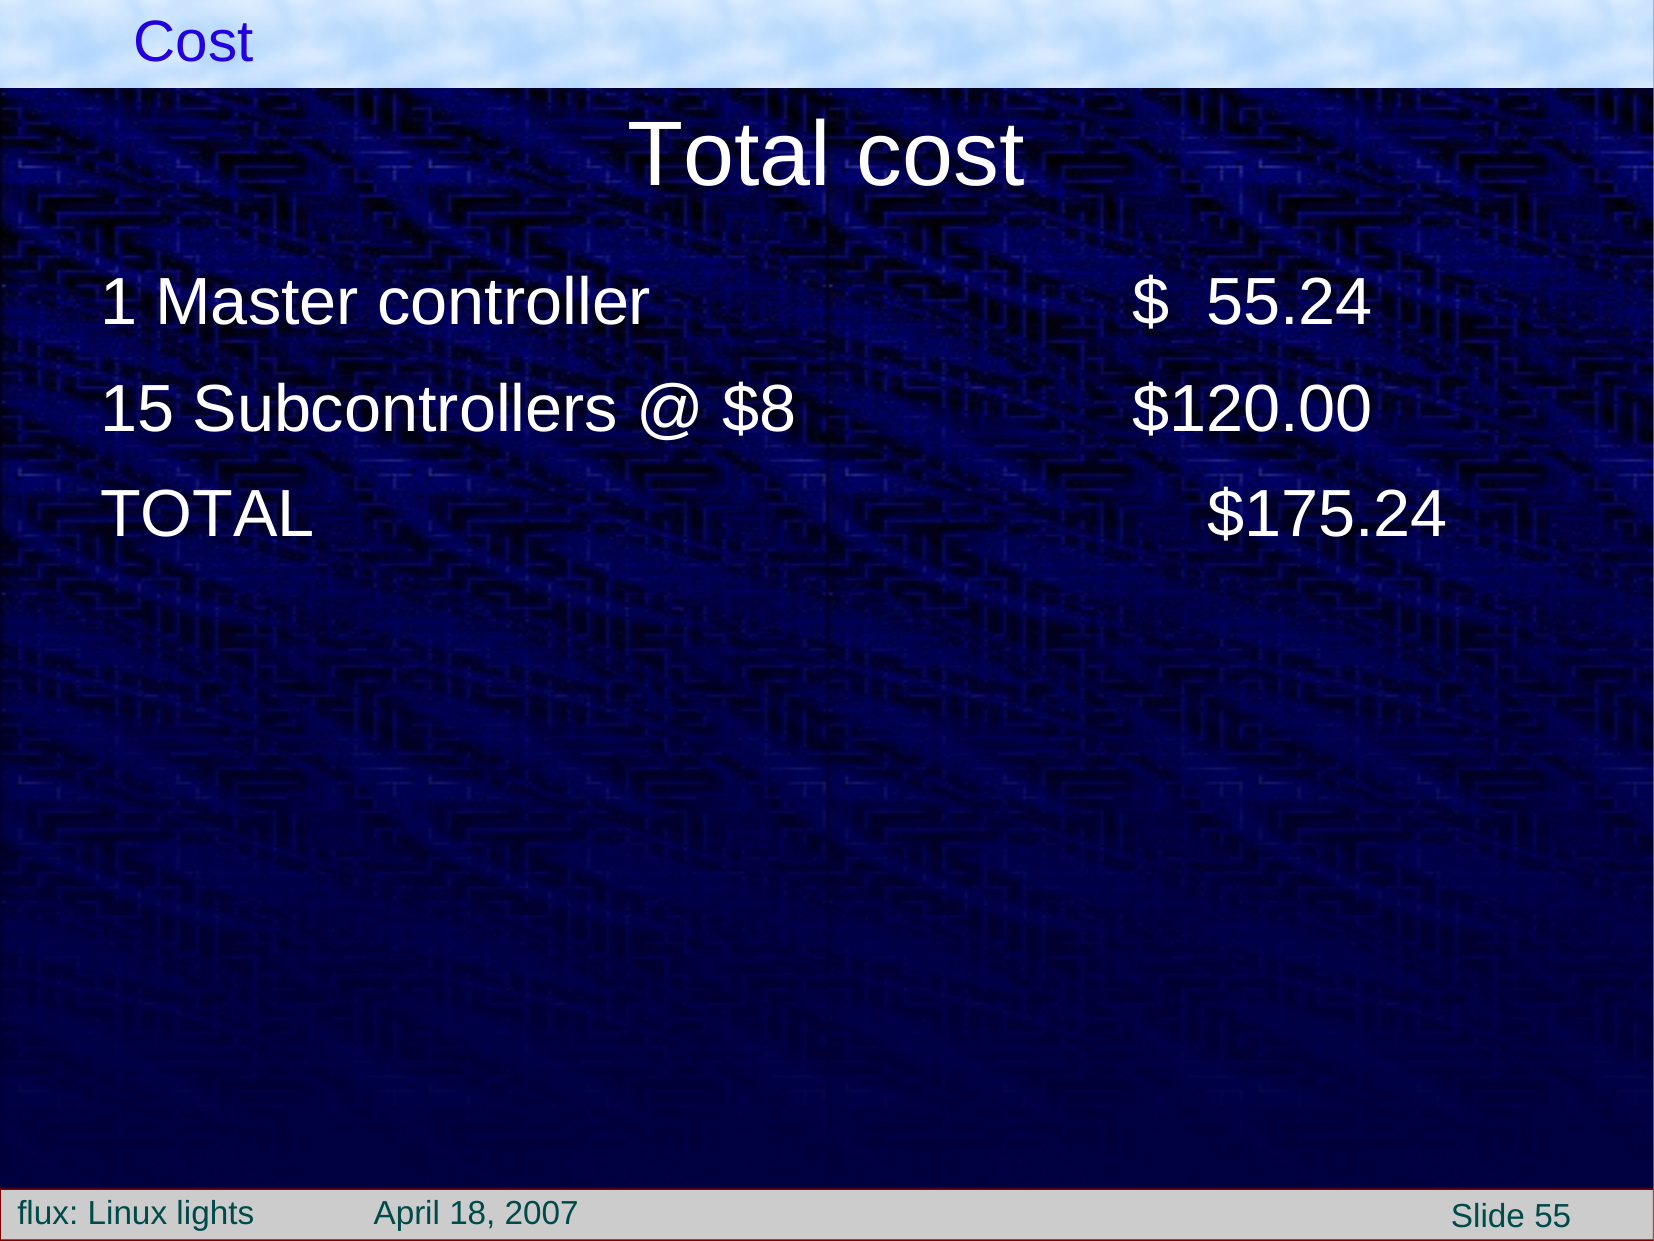

Cost
# Total cost
1 Master controller							$ 55.24
15 Subcontrollers @ $8					$120.00
TOTAL												$175.24
flux: Linux lights	April 18, 2007
Slide